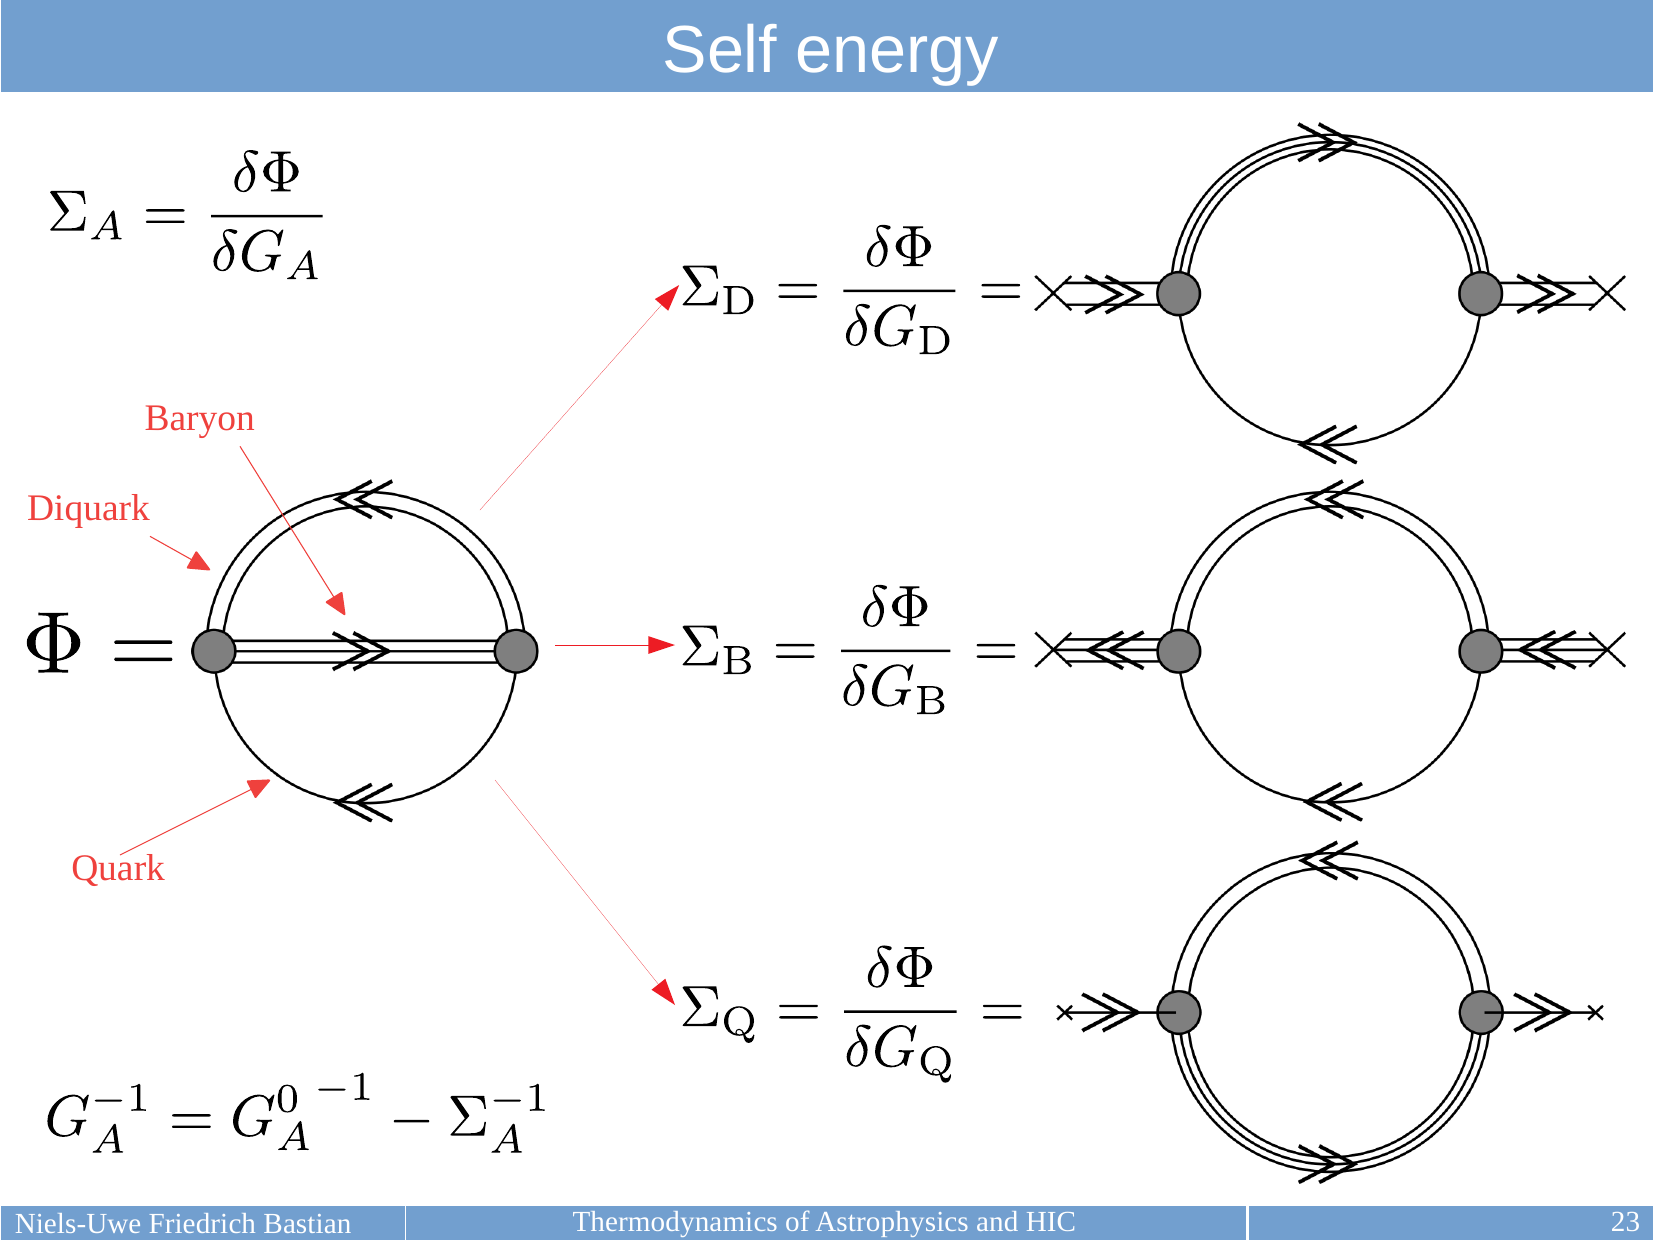

# Self energy
Baryon
Diquark
Quark
Thermodynamics of Astrophysics and HIC
23